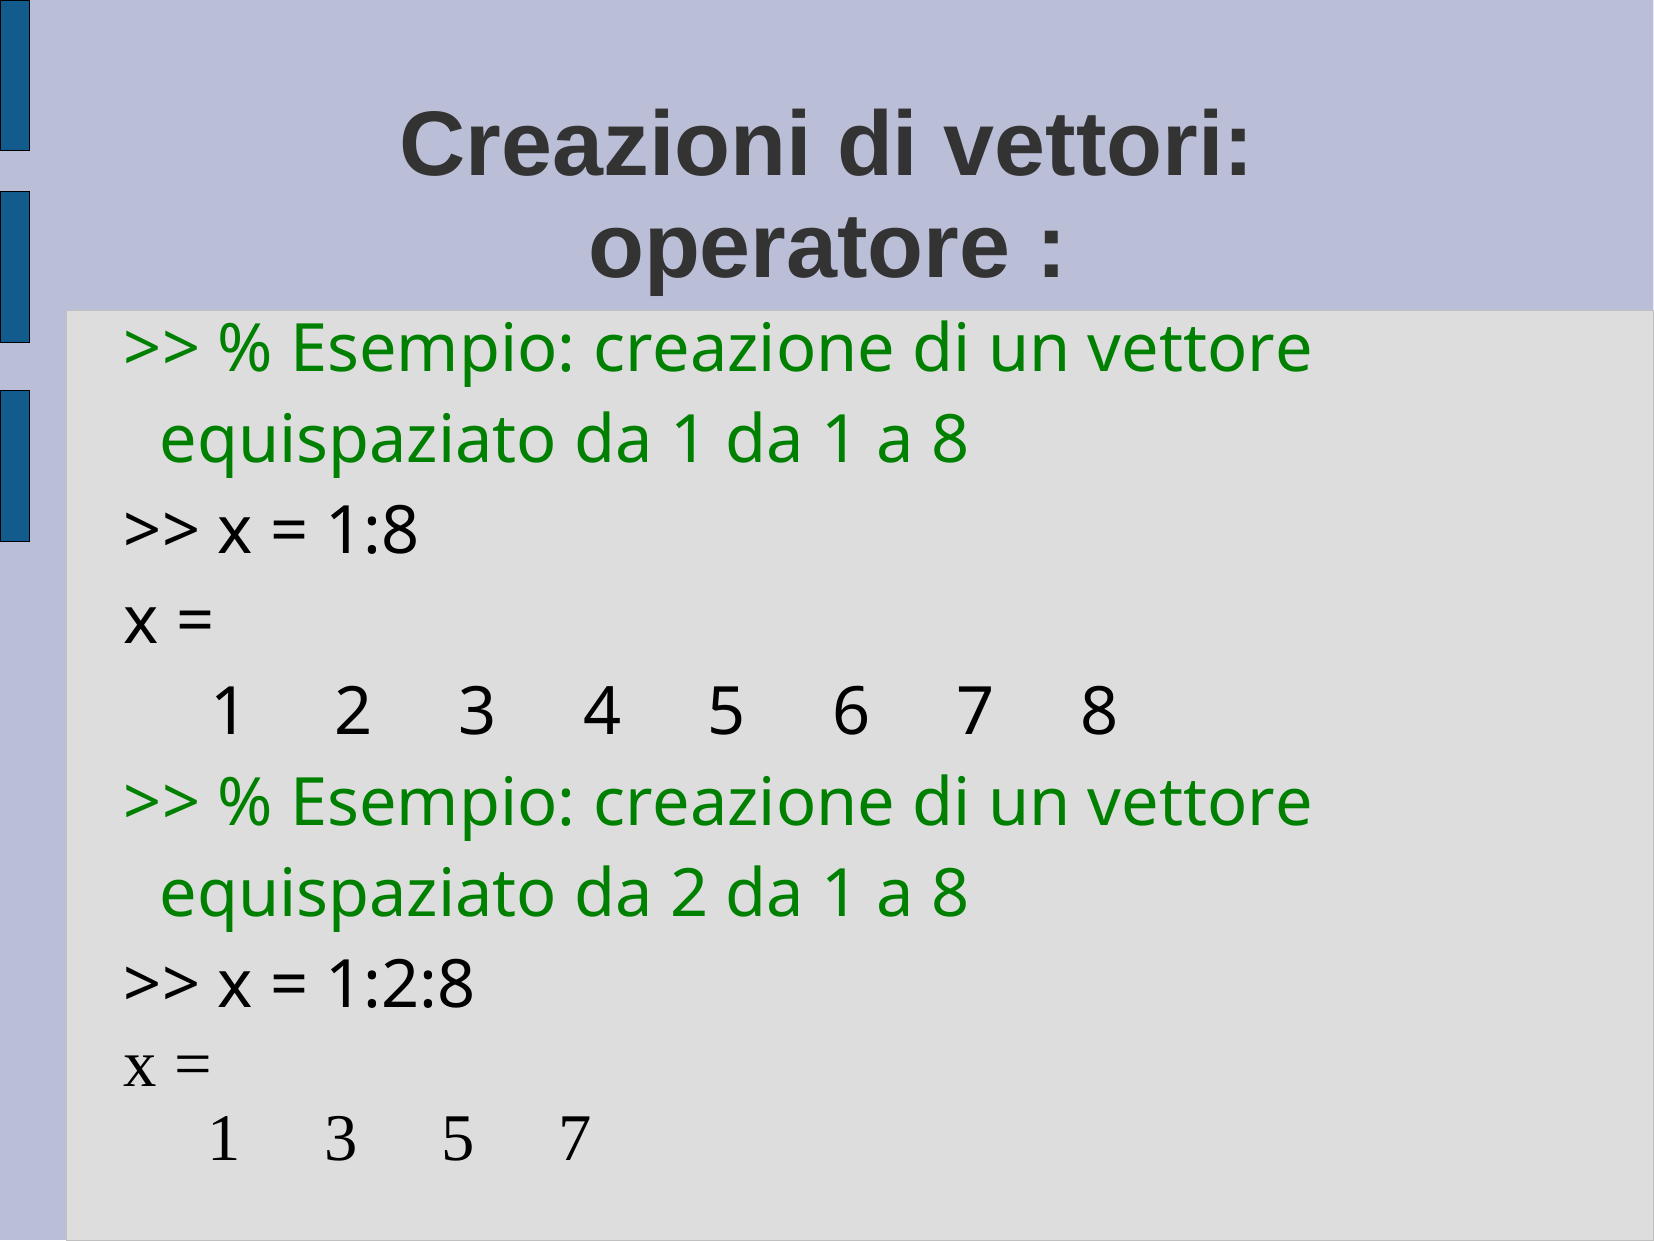

# Creazioni di vettori: operatore :
>> % Esempio: creazione di un vettore equispaziato da 1 da 1 a 8
>> x = 1:8
x =
 1 2 3 4 5 6 7 8
>> % Esempio: creazione di un vettore equispaziato da 2 da 1 a 8
>> x = 1:2:8
x =
 1 3 5 7